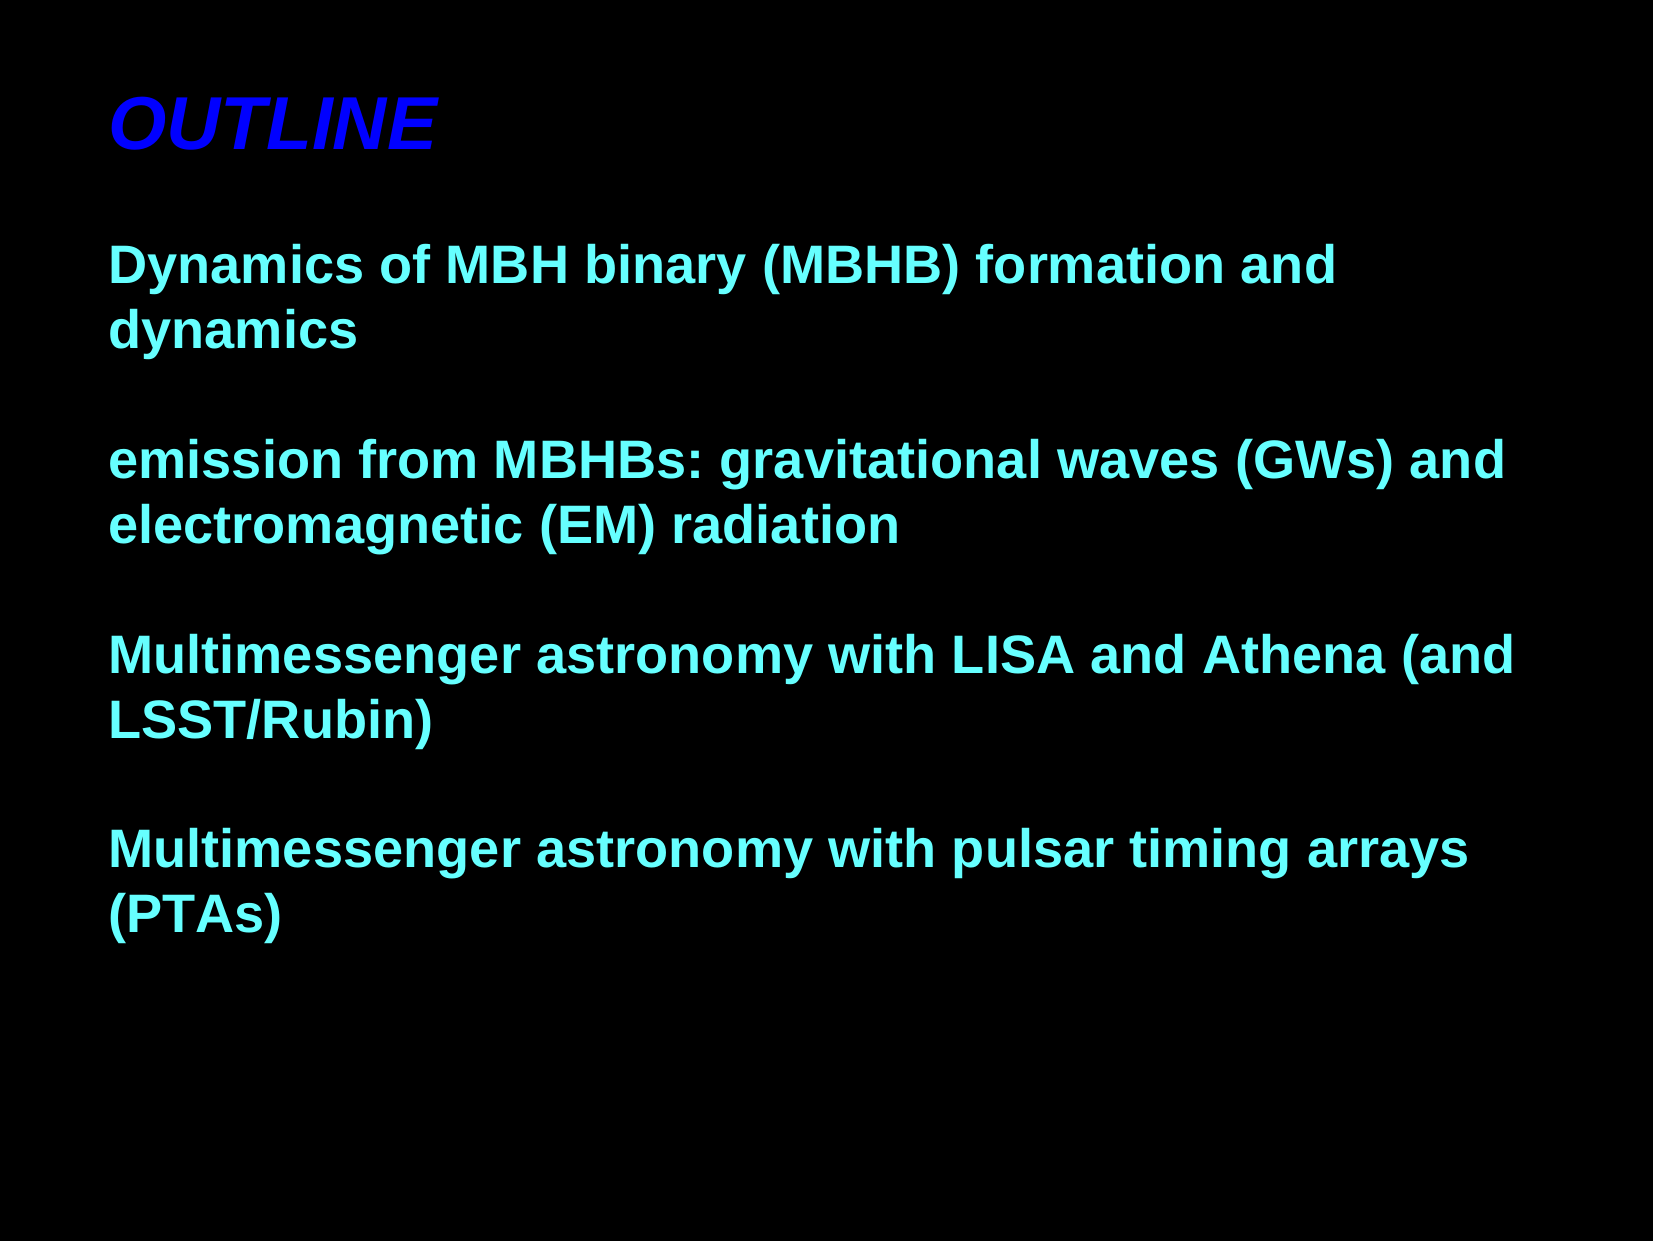

OUTLINE
Dynamics of MBH binary (MBHB) formation and dynamics
emission from MBHBs: gravitational waves (GWs) and electromagnetic (EM) radiation
Multimessenger astronomy with LISA and Athena (and LSST/Rubin)
Multimessenger astronomy with pulsar timing arrays (PTAs)